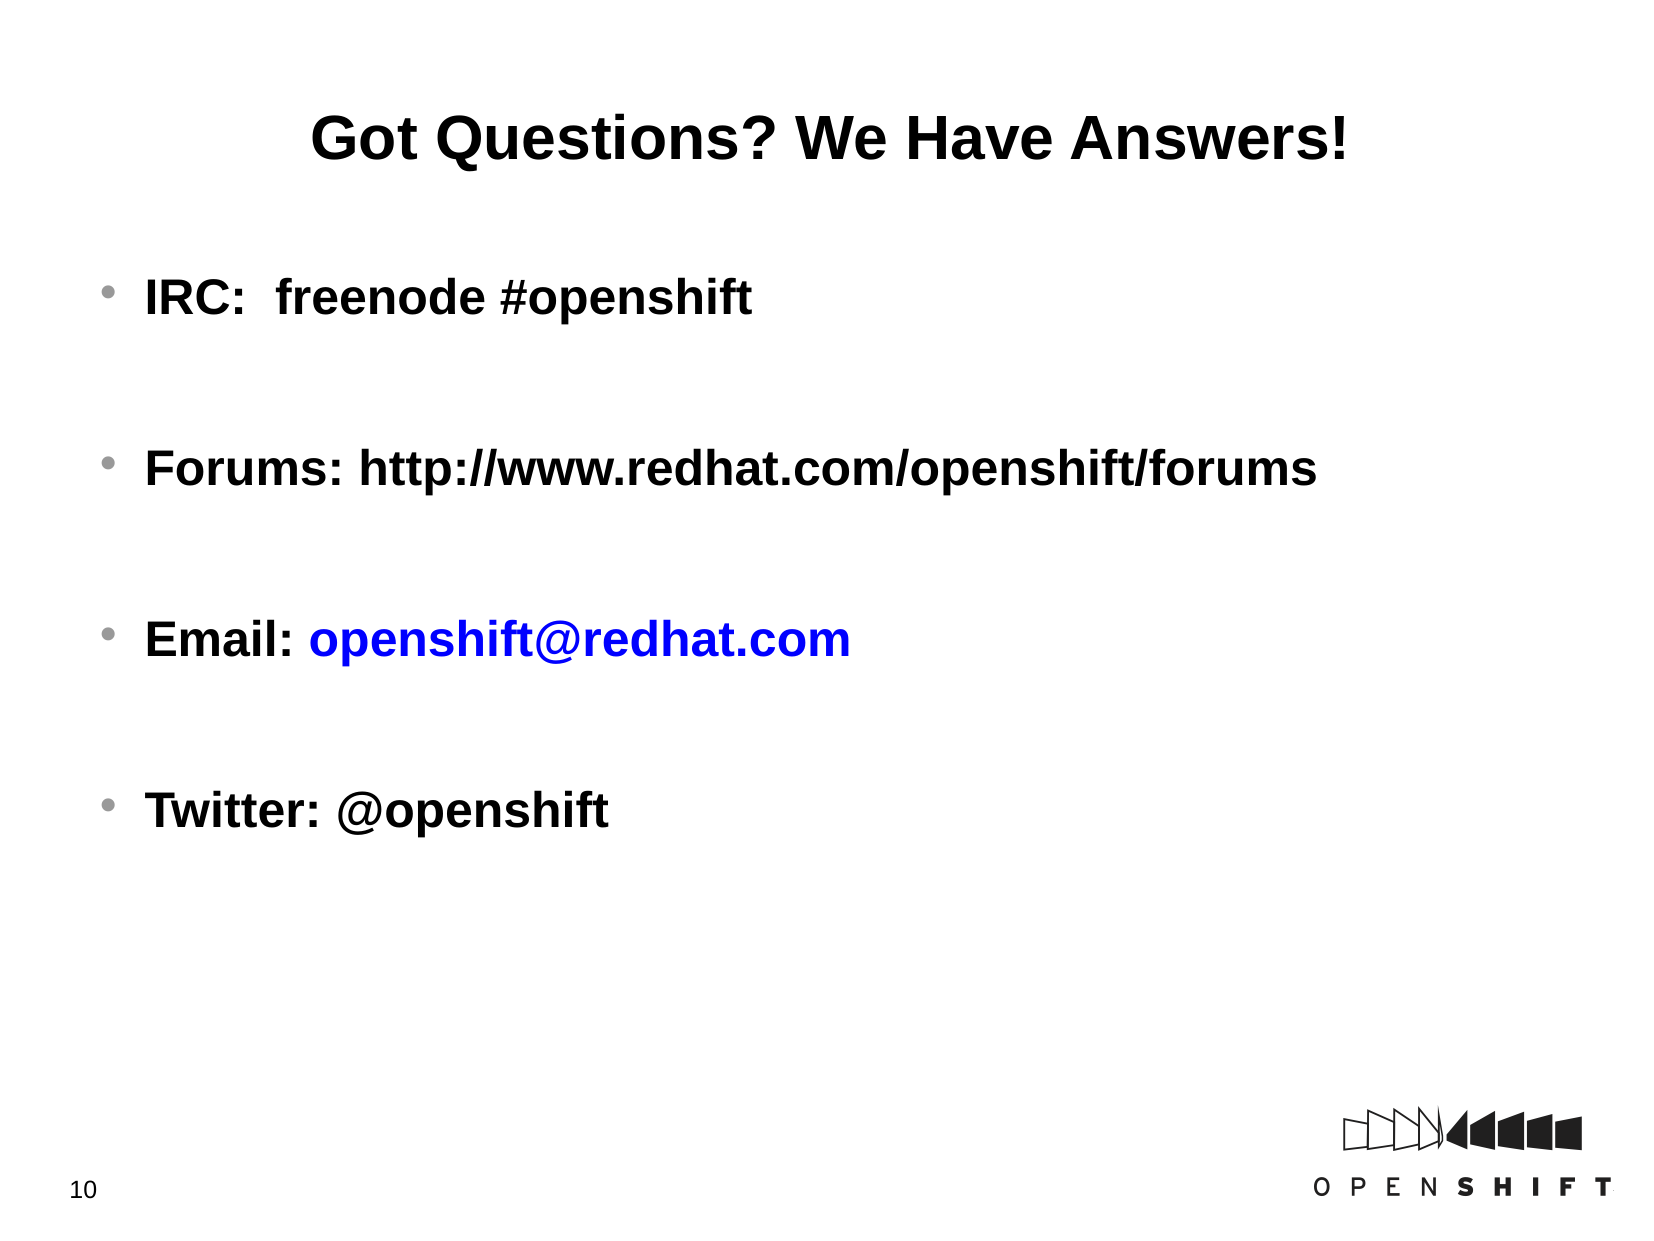

# Got Questions? We Have Answers!
IRC: freenode #openshift
Forums: http://www.redhat.com/openshift/forums
Email: openshift@redhat.com
Twitter: @openshift